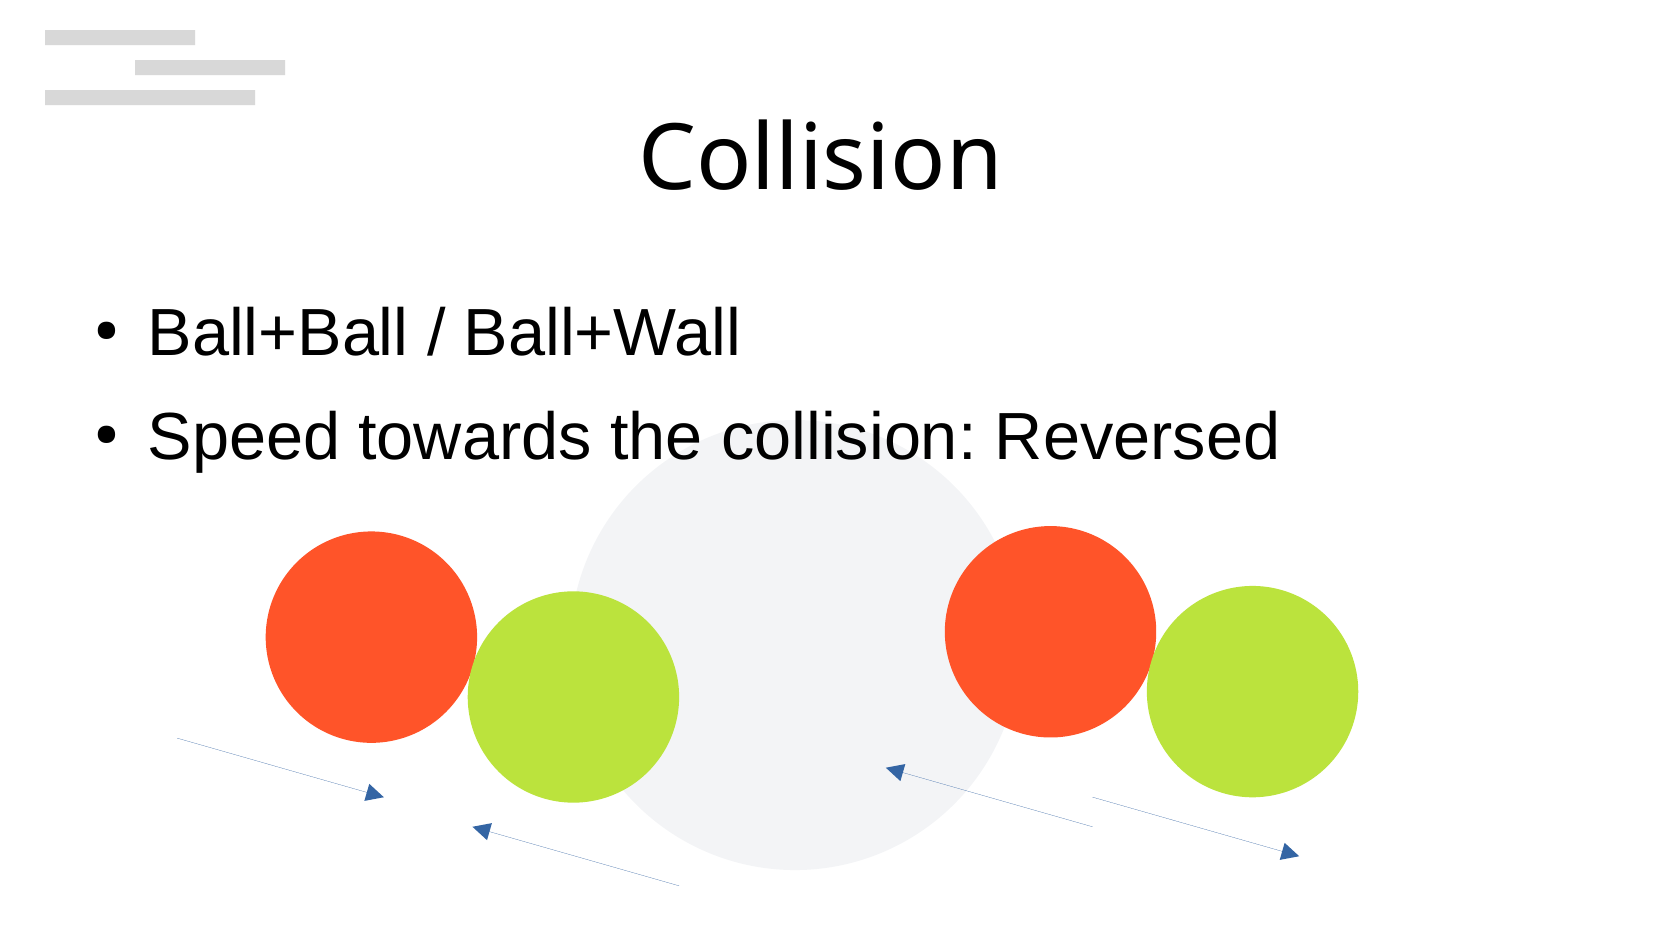

# Collision
Ball+Ball / Ball+Wall
Speed towards the collision: Reversed